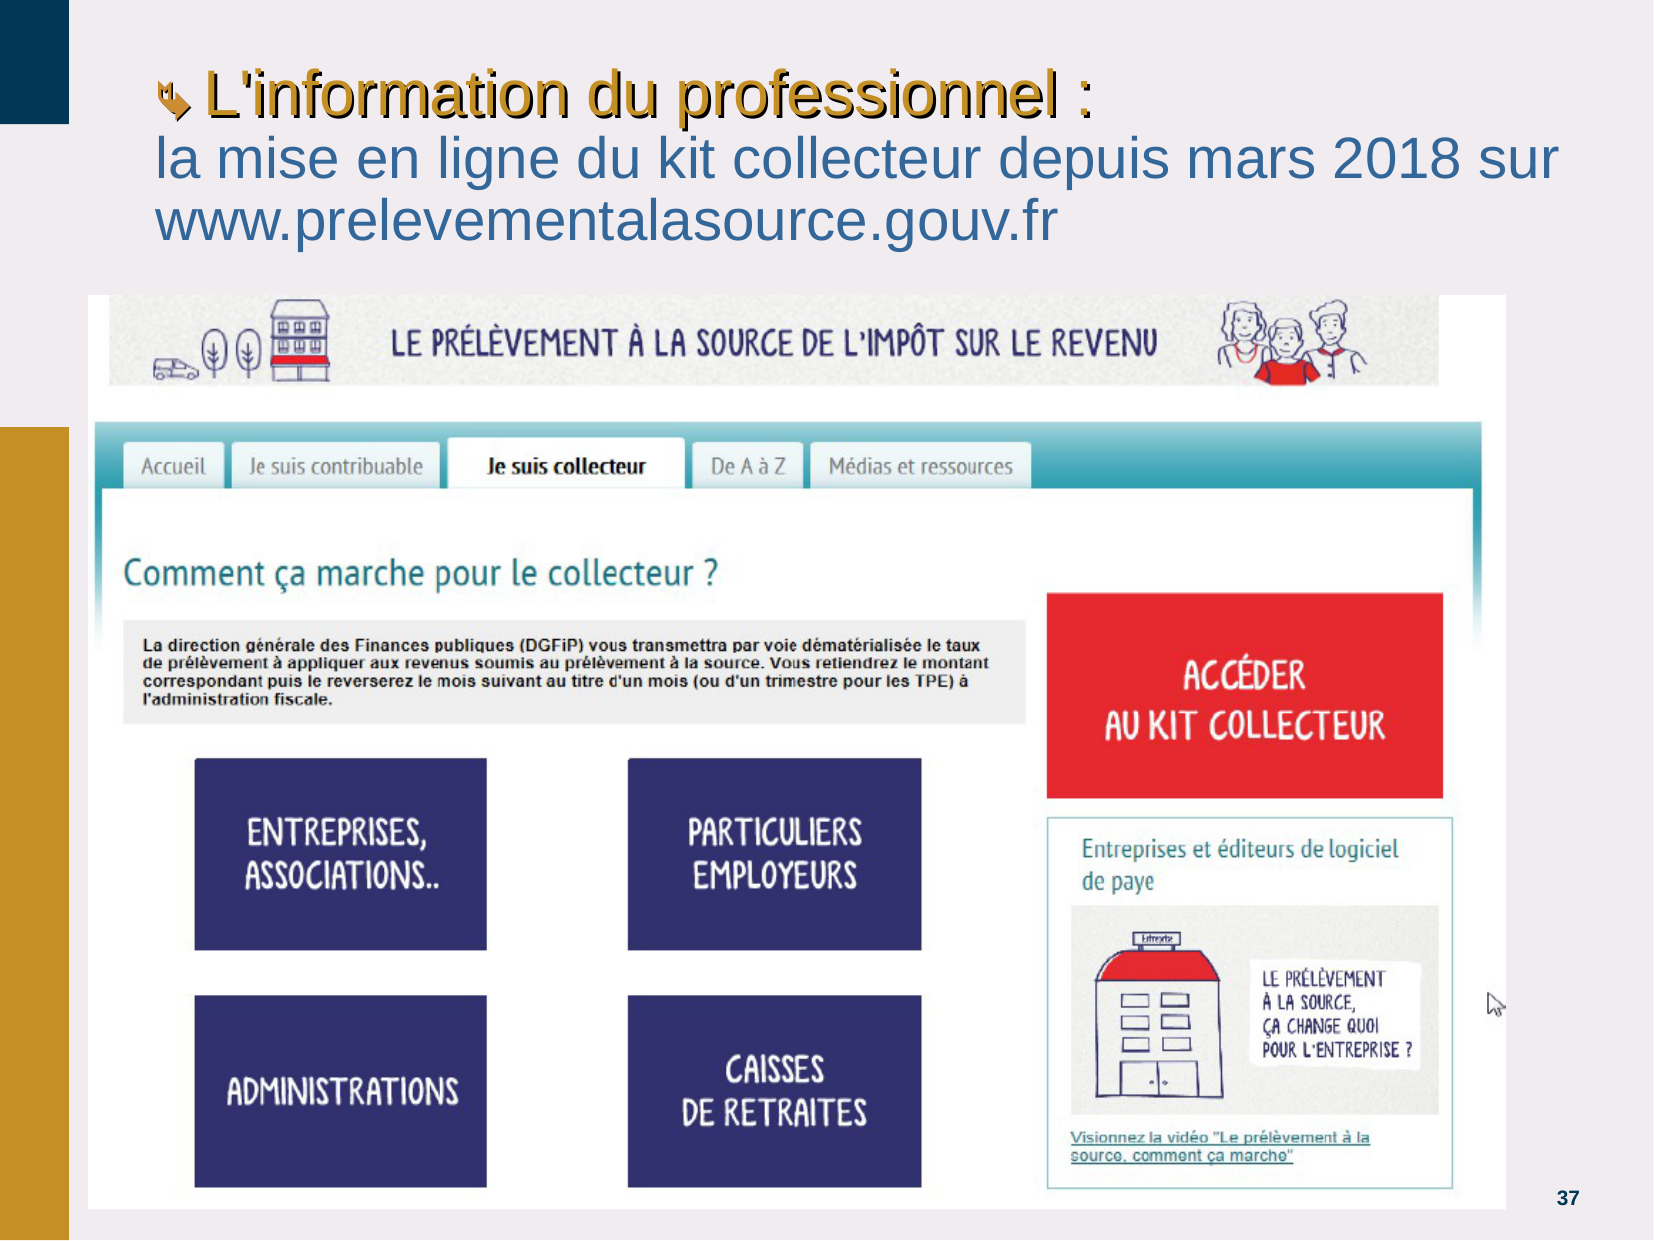

#  L'information du professionnel : la mise en ligne du kit collecteur depuis mars 2018 sur www.prelevementalasource.gouv.fr